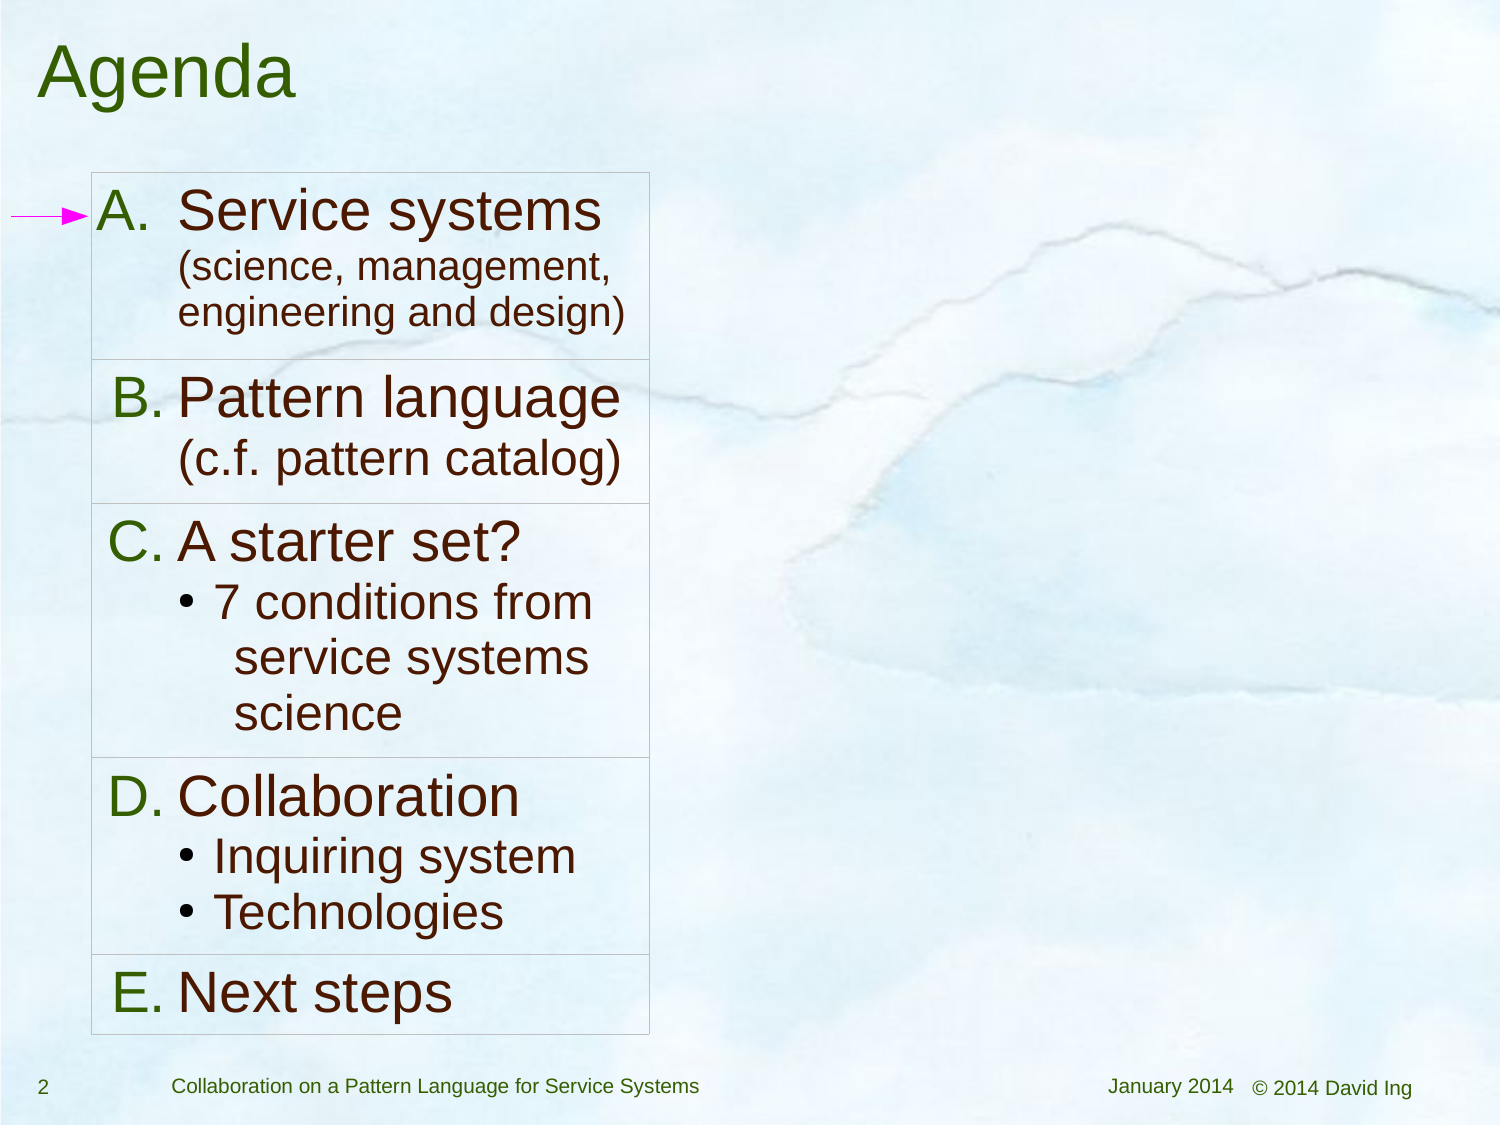

# Agenda
| A. | Service systems (science, management, engineering and design) |
| --- | --- |
| B. | Pattern language (c.f. pattern catalog) |
| C. | A starter set? 7 conditions from service systems science |
| D. | Collaboration Inquiring system Technologies |
| E. | Next steps |
Collaboration on a Pattern Language for Service Systems
January 2014
2